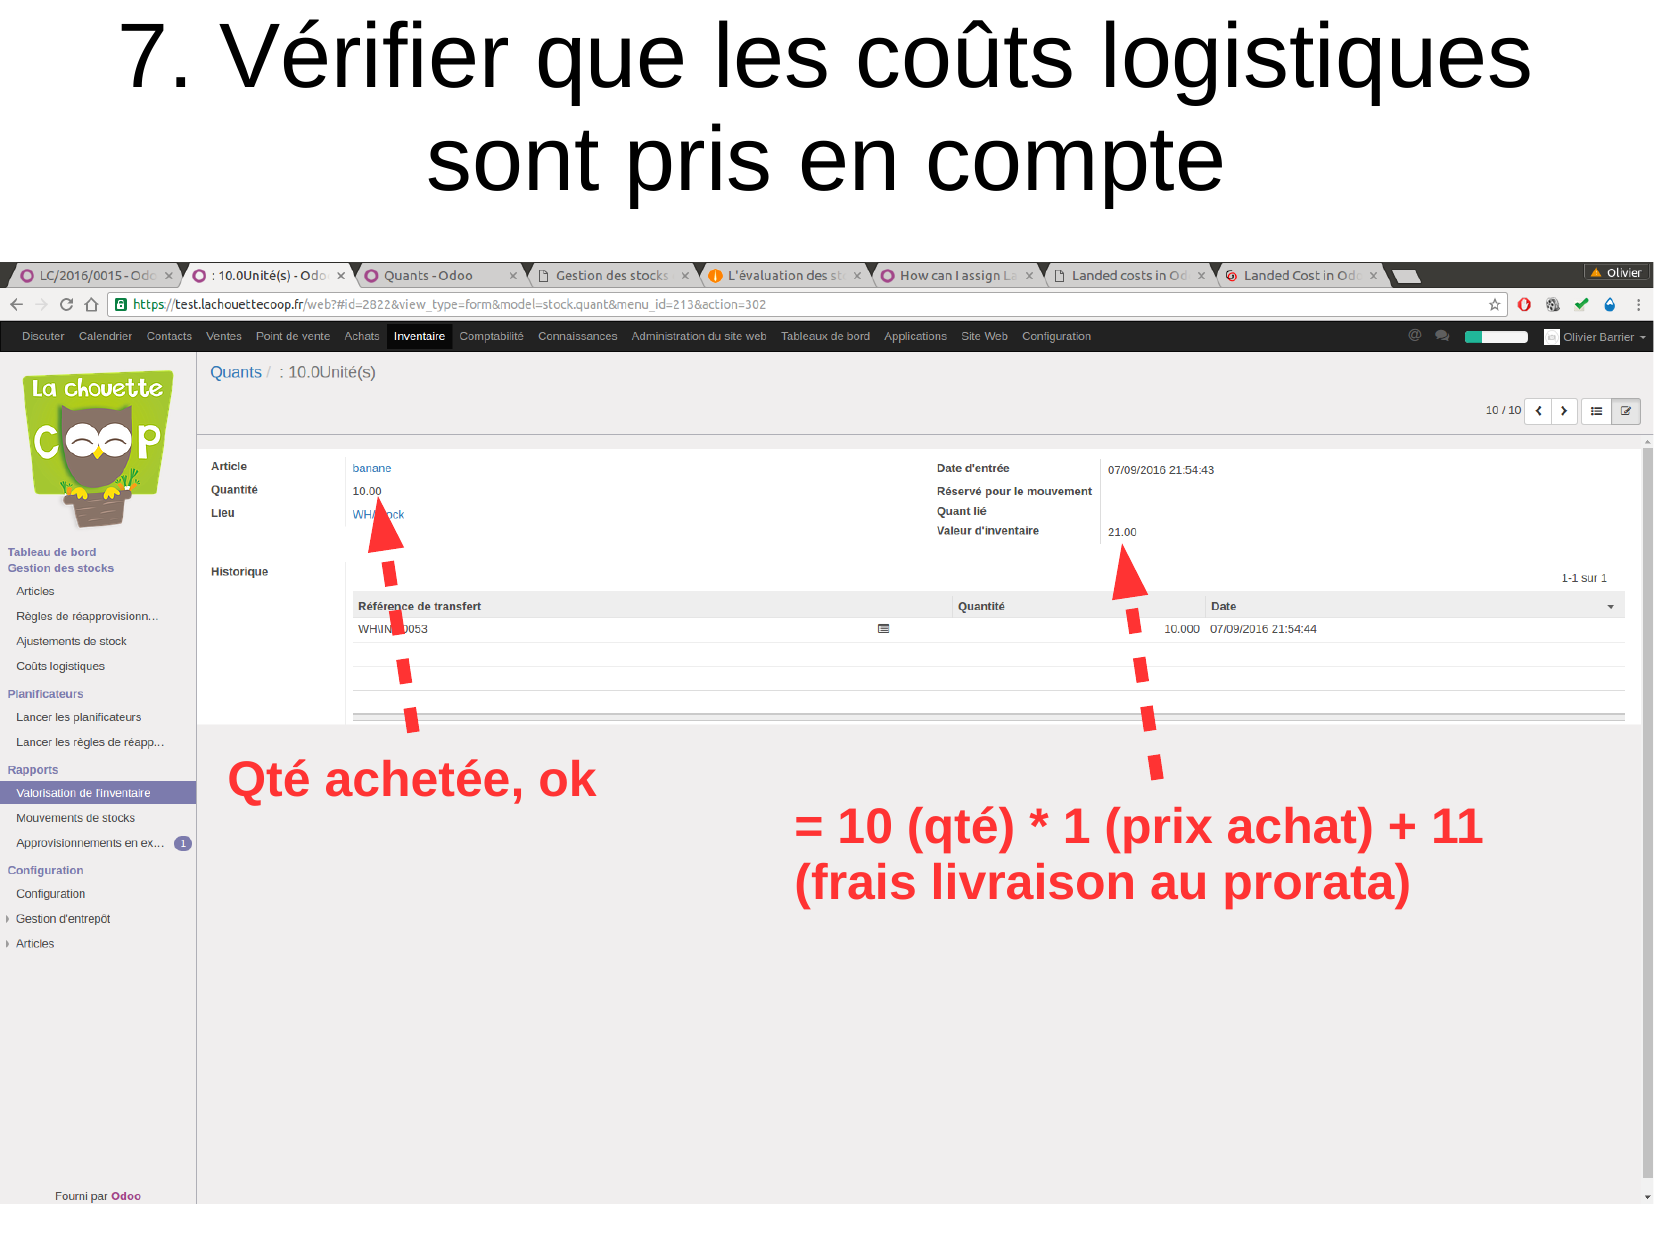

# 7. Vérifier que les coûts logistiques sont pris en compte
Qté achetée, ok
= 10 (qté) * 1 (prix achat) + 11 (frais livraison au prorata)